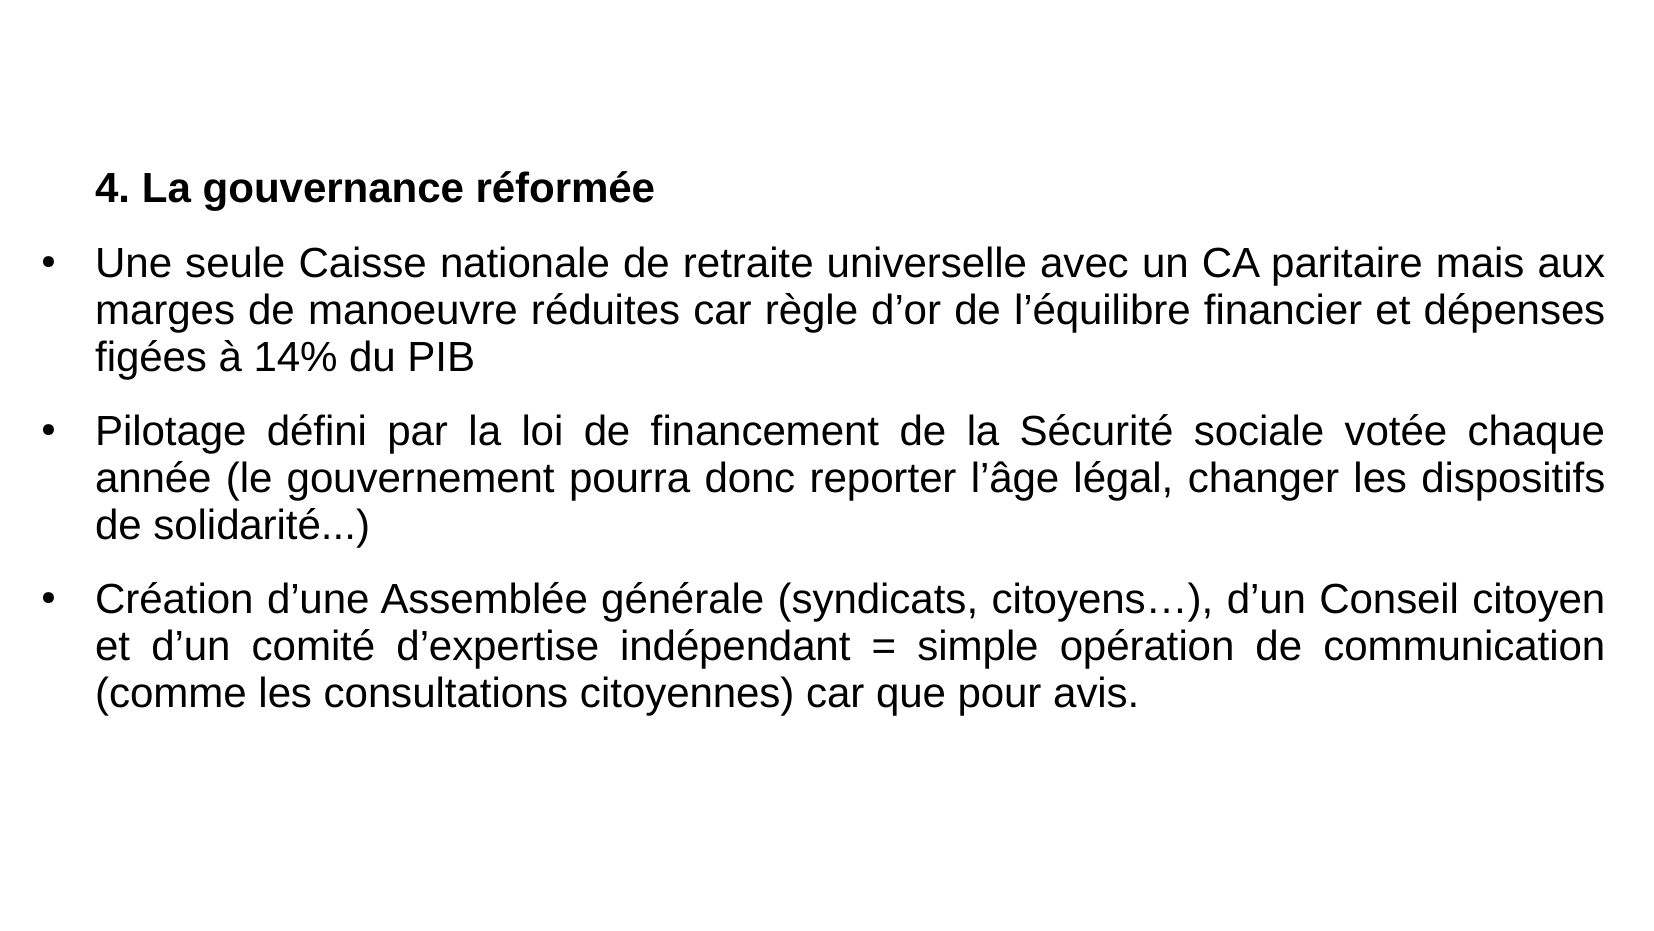

# 4. La gouvernance réformée
Une seule Caisse nationale de retraite universelle avec un CA paritaire mais aux marges de manoeuvre réduites car règle d’or de l’équilibre financier et dépenses figées à 14% du PIB
Pilotage défini par la loi de financement de la Sécurité sociale votée chaque année (le gouvernement pourra donc reporter l’âge légal, changer les dispositifs de solidarité...)
Création d’une Assemblée générale (syndicats, citoyens…), d’un Conseil citoyen et d’un comité d’expertise indépendant = simple opération de communication (comme les consultations citoyennes) car que pour avis.